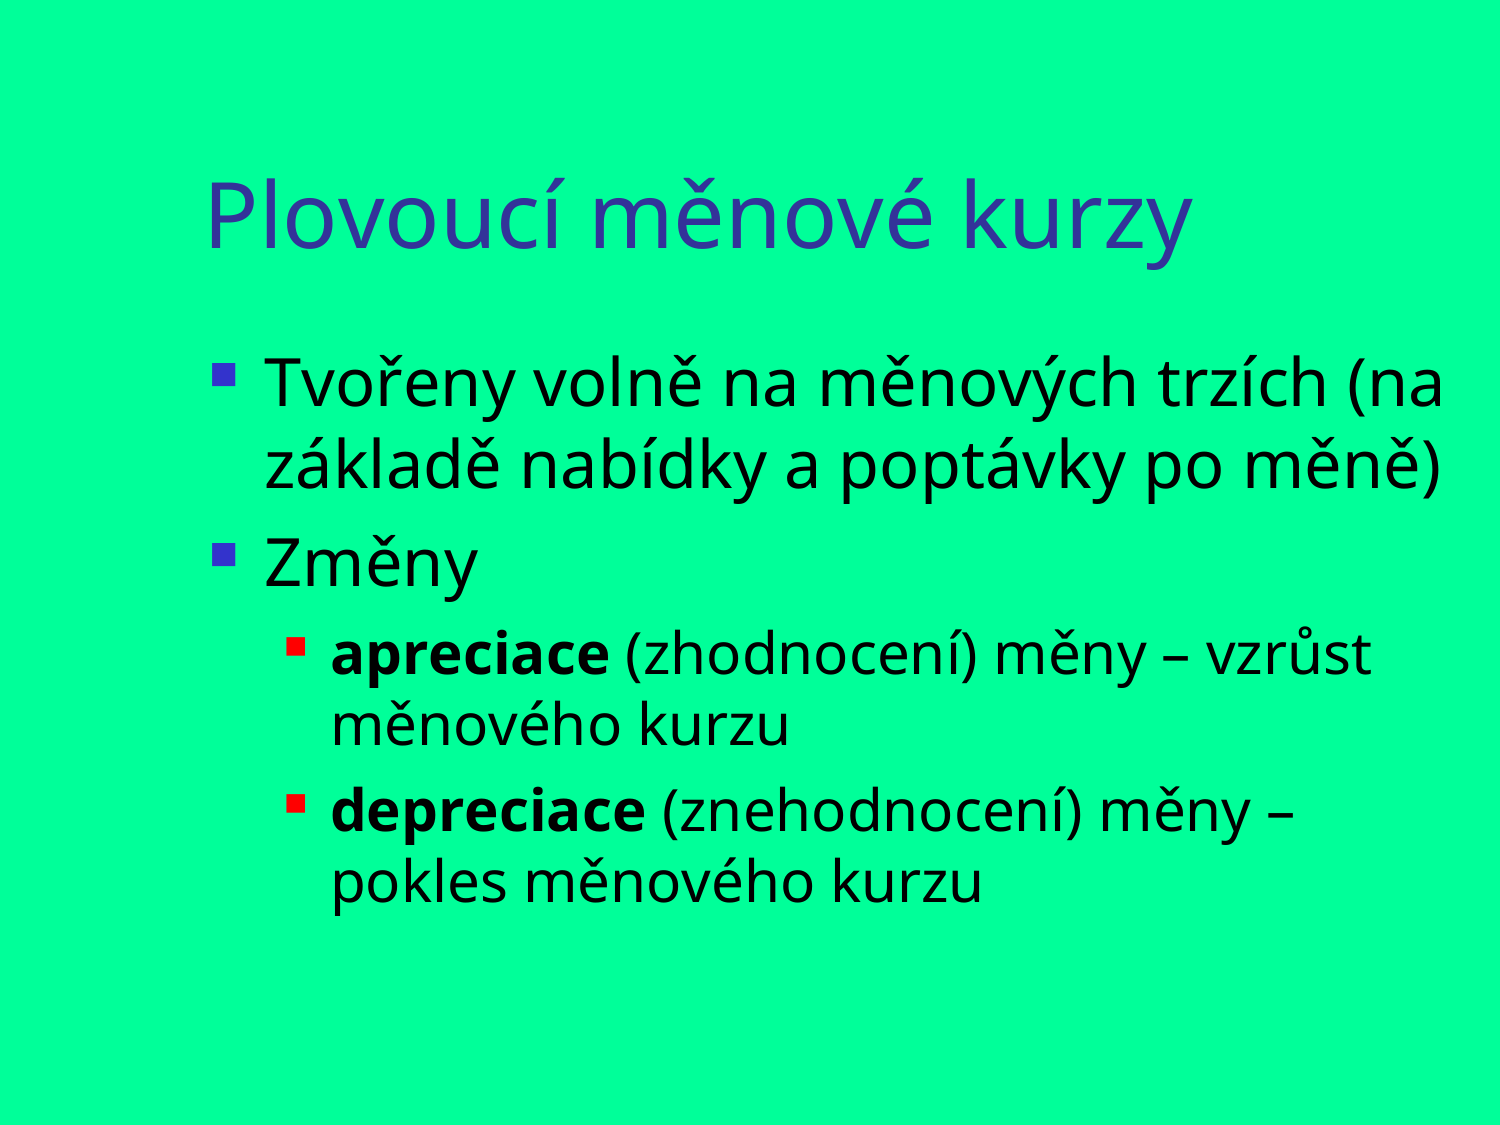

# Plovoucí měnové kurzy
Tvořeny volně na měnových trzích (na základě nabídky a poptávky po měně)
Změny
apreciace (zhodnocení) měny – vzrůst měnového kurzu
depreciace (znehodnocení) měny – pokles měnového kurzu